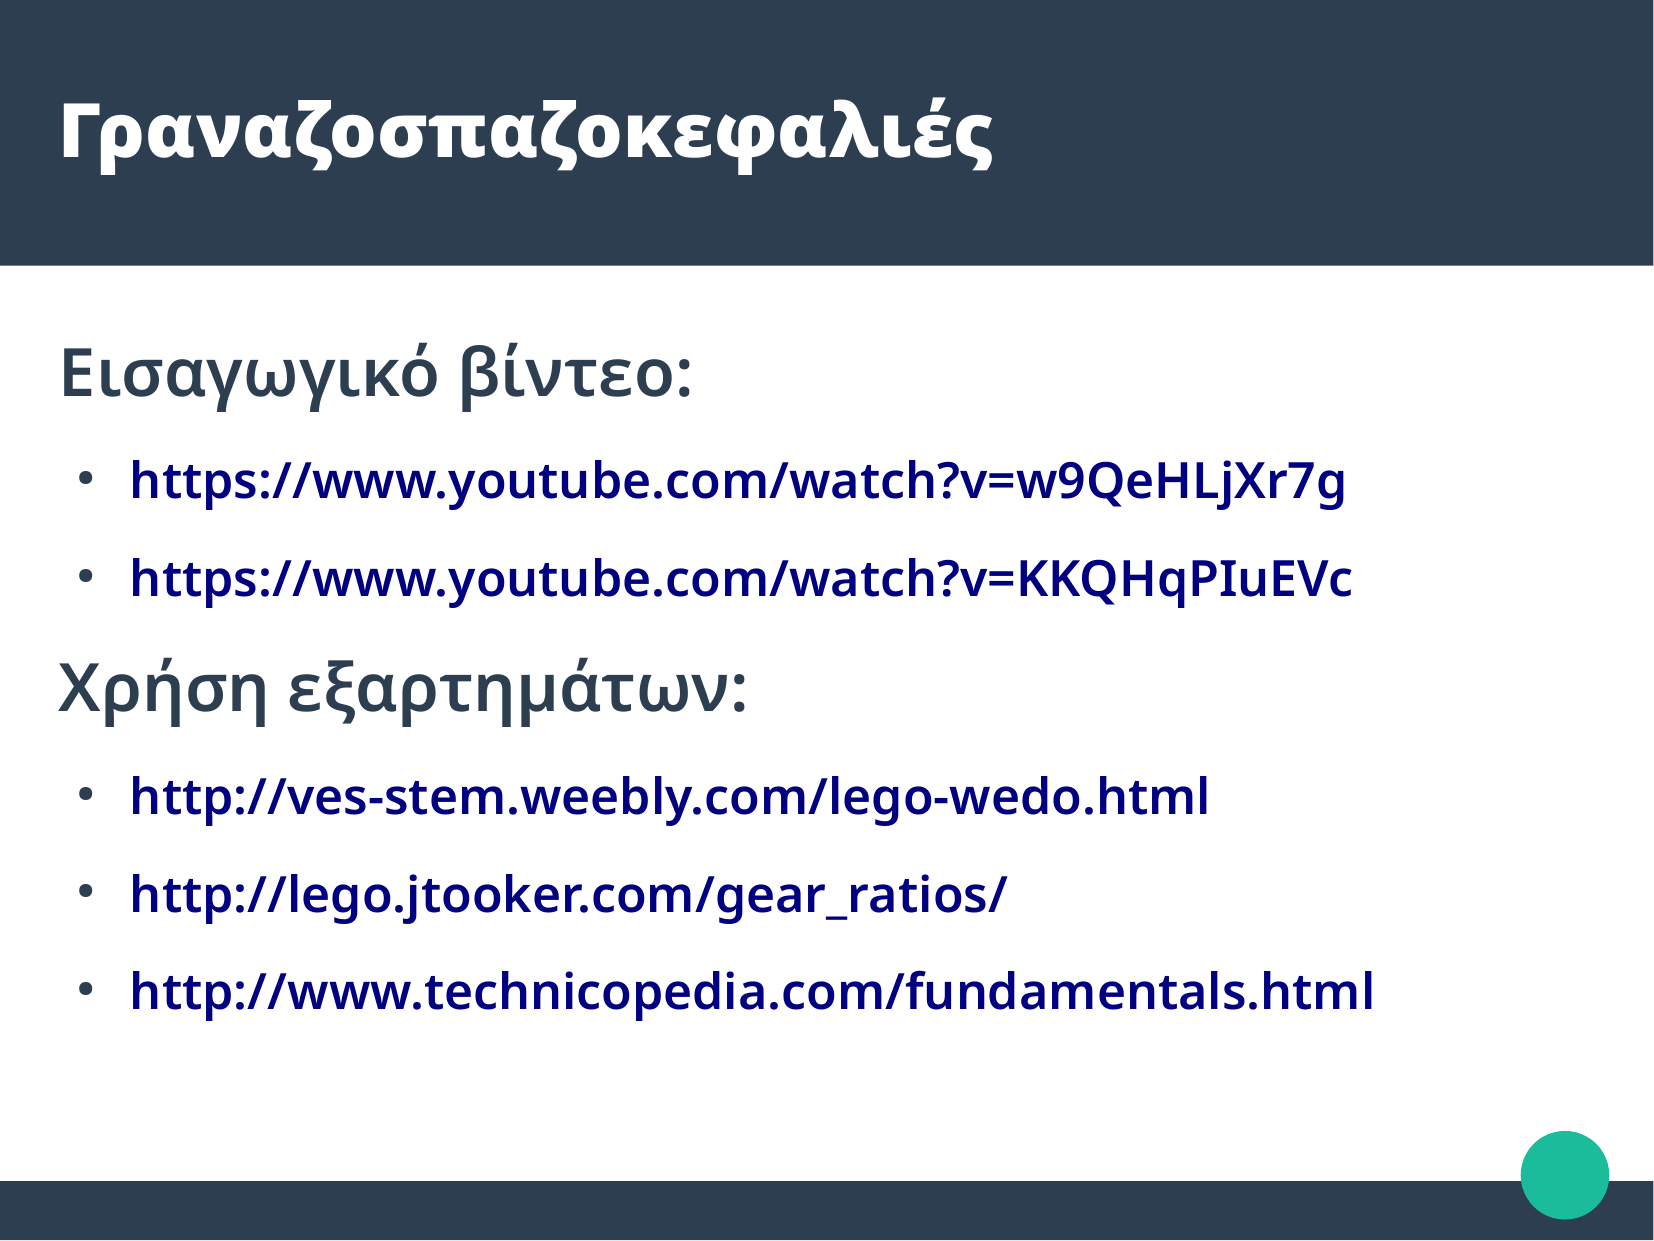

# Γραναζοσπαζοκεφαλιές
Εισαγωγικό βίντεο:
https://www.youtube.com/watch?v=w9QeHLjXr7g
https://www.youtube.com/watch?v=KKQHqPIuEVc
Χρήση εξαρτημάτων:
http://ves-stem.weebly.com/lego-wedo.html
http://lego.jtooker.com/gear_ratios/
http://www.technicopedia.com/fundamentals.html